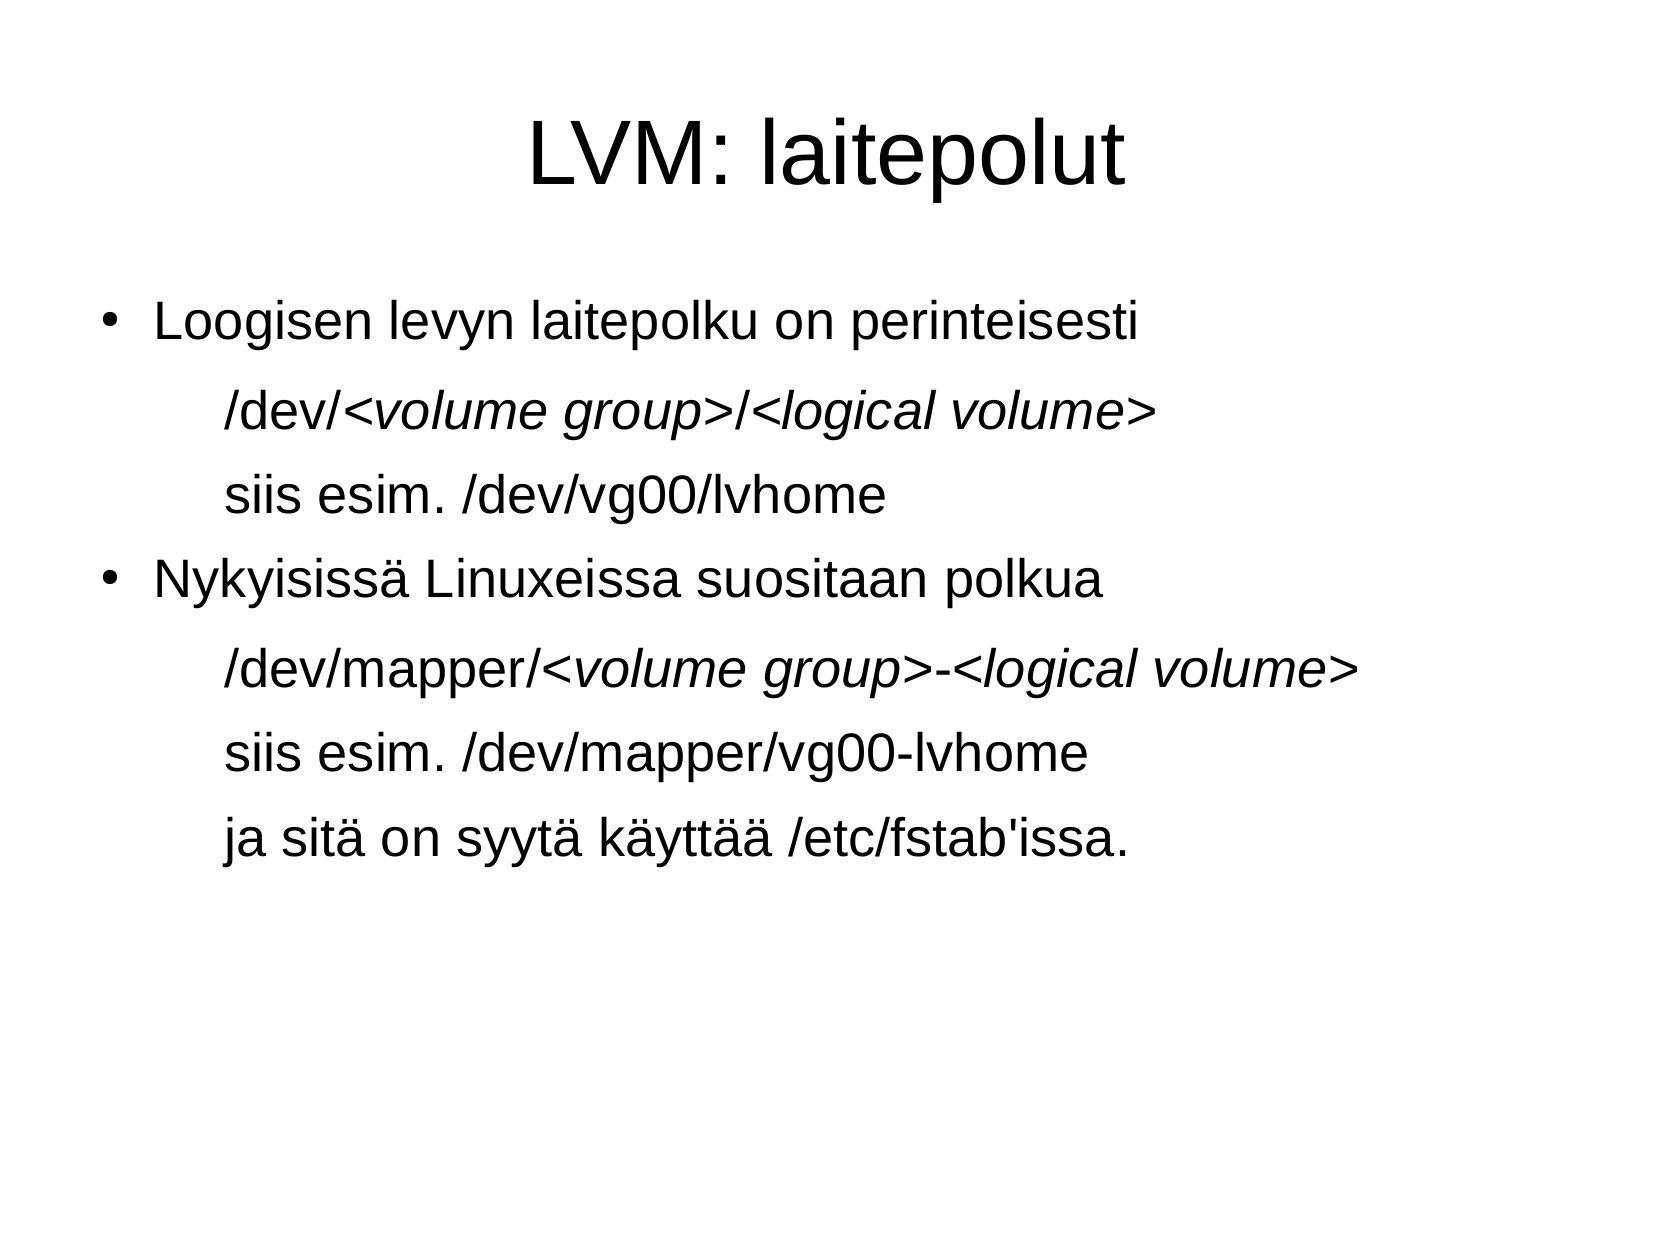

# LVM: laitepolut
Loogisen levyn laitepolku on perinteisesti
/dev/<volume group>/<logical volume>
siis esim. /dev/vg00/lvhome
Nykyisissä Linuxeissa suositaan polkua
/dev/mapper/<volume group>-<logical volume>
siis esim. /dev/mapper/vg00-lvhome
ja sitä on syytä käyttää /etc/fstab'issa.